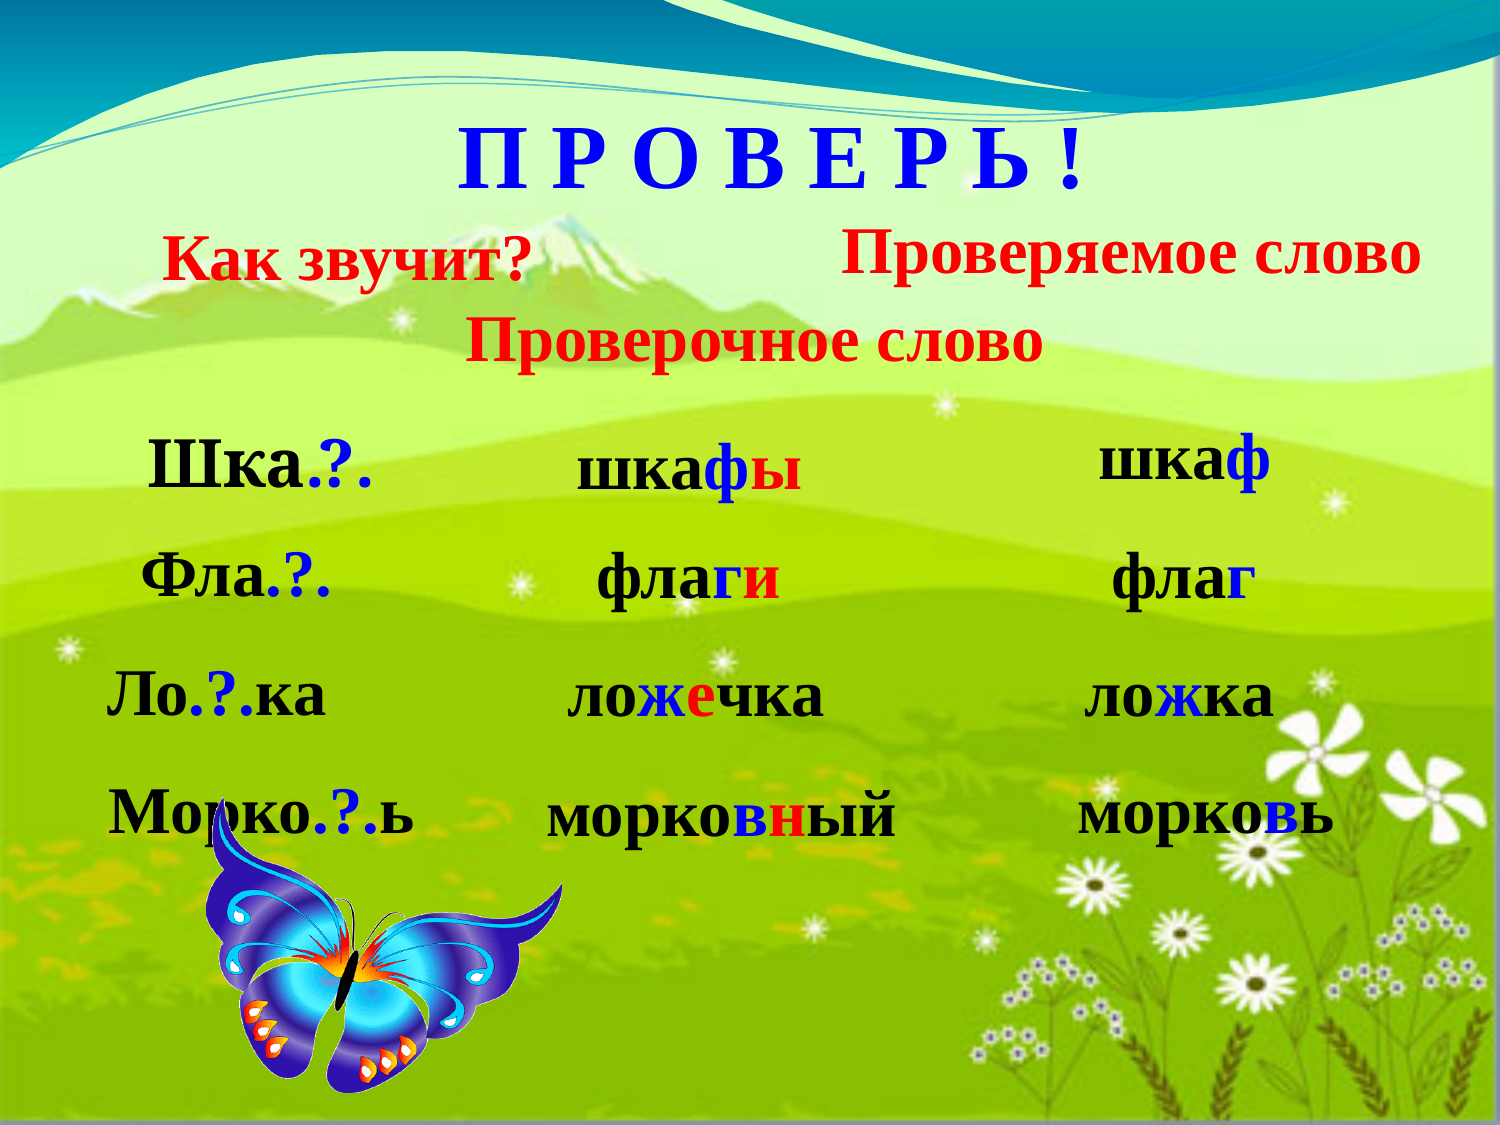

П Р О В Е Р Ь !
Как звучит?
Проверяемое слово
 Проверочное слово
 шкафы
 шкаф
 Шка.?.
 Фла.?.
 флаг
 флаги
 Ло.?.ка
ложка
 ложечка
 Морко.?.ь
 морковный
 морковь